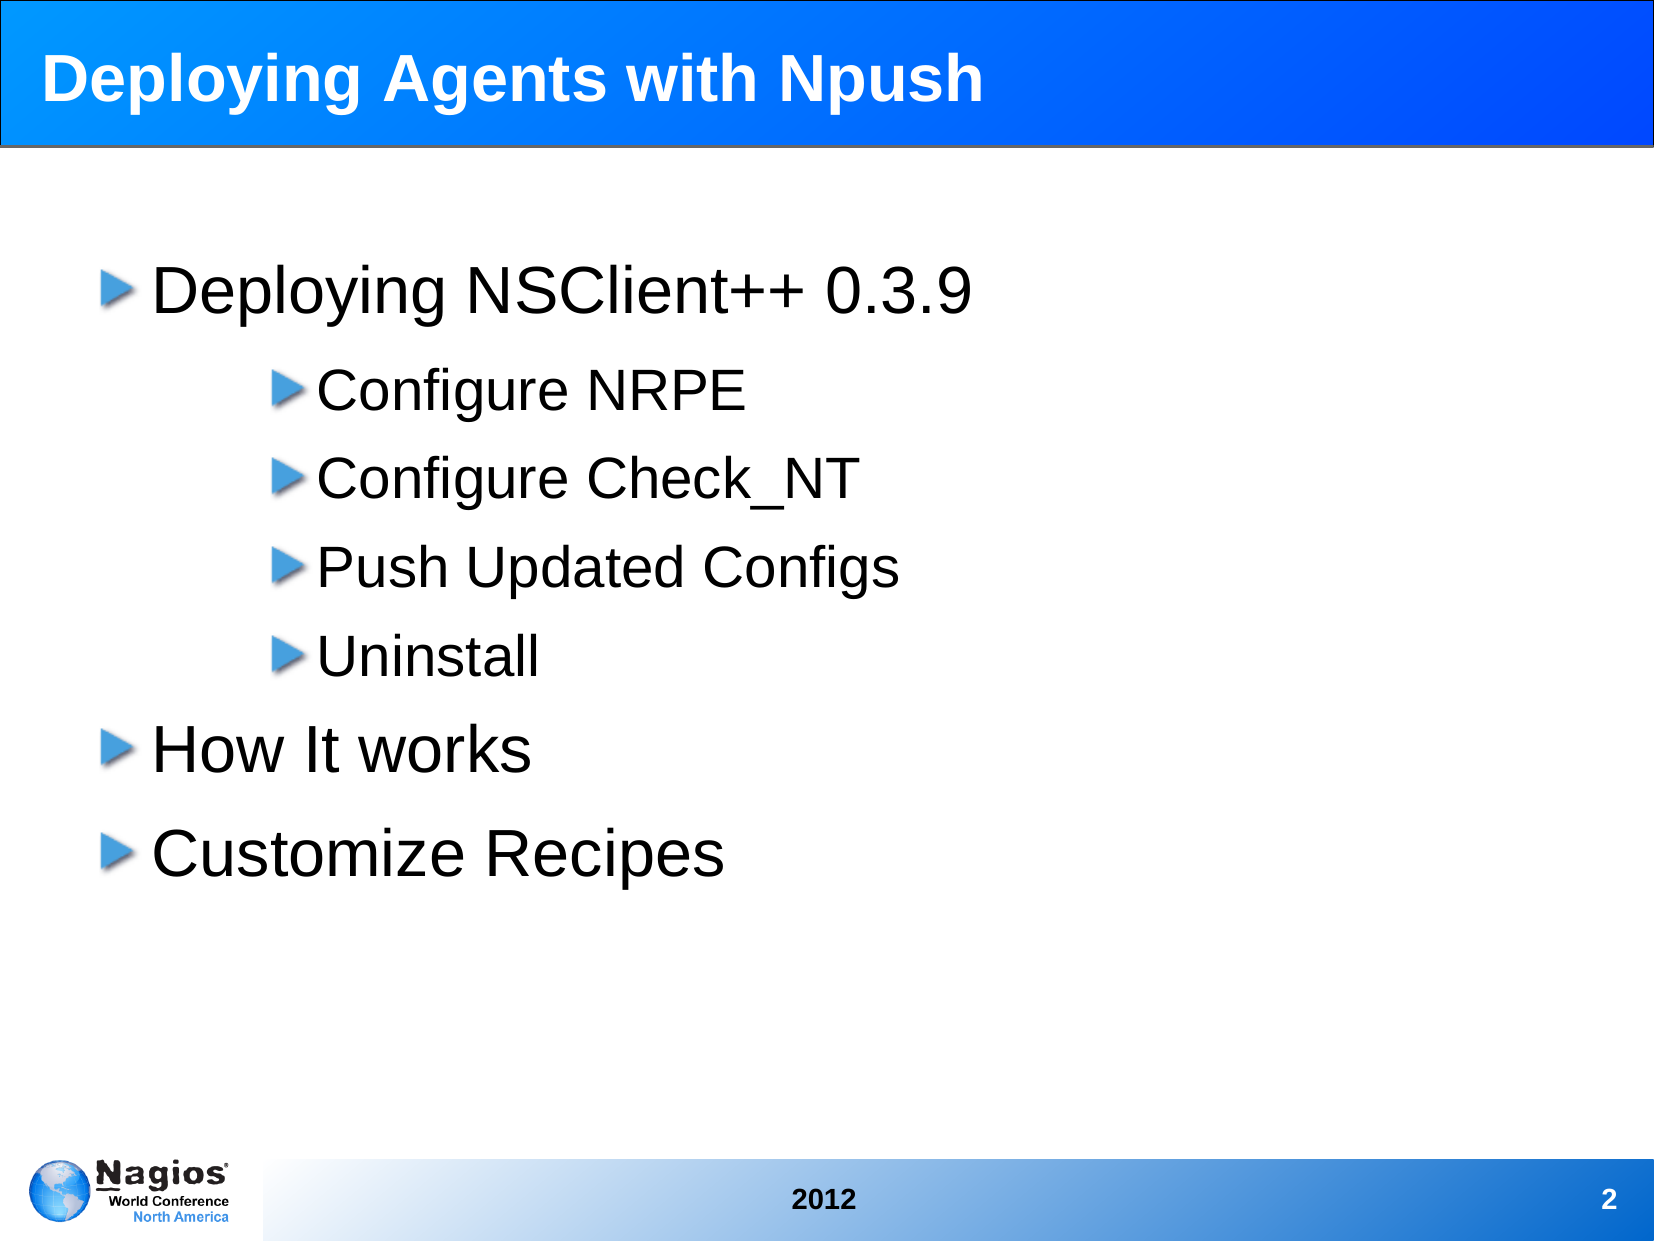

# Deploying Agents with Npush
Deploying NSClient++ 0.3.9
Configure NRPE
Configure Check_NT
Push Updated Configs
Uninstall
How It works
Customize Recipes
2011
2